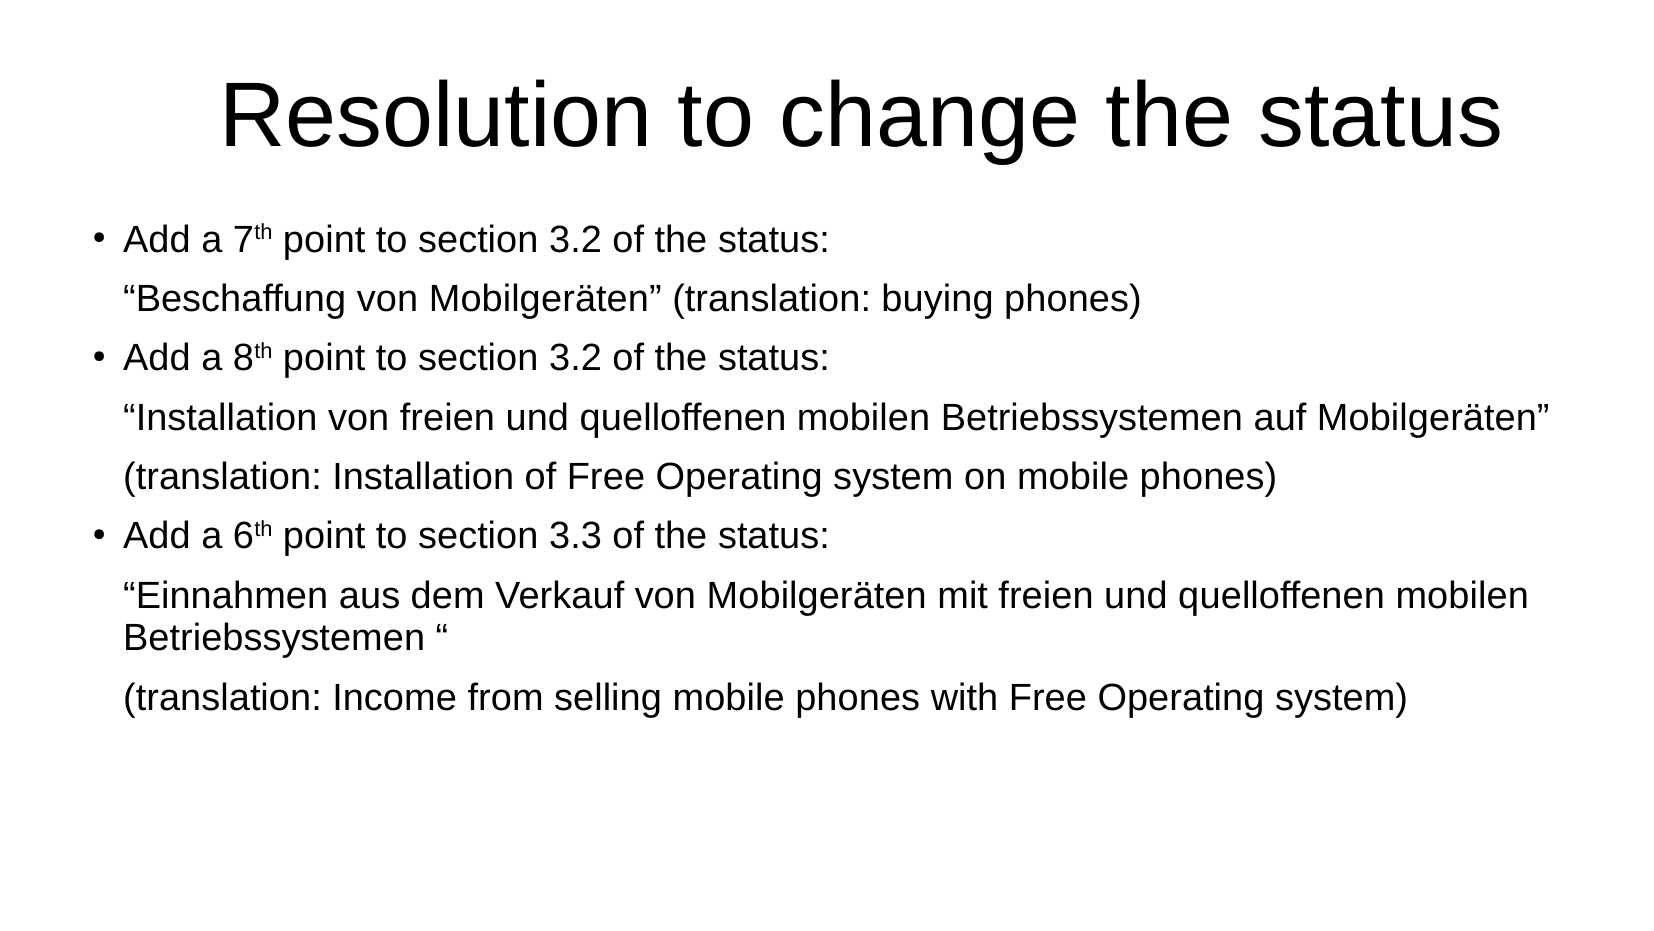

# Resolution to change the status
Add a 7th point to section 3.2 of the status:
“Beschaffung von Mobilgeräten” (translation: buying phones)
Add a 8th point to section 3.2 of the status:
“Installation von freien und quelloffenen mobilen Betriebssystemen auf Mobilgeräten”
(translation: Installation of Free Operating system on mobile phones)
Add a 6th point to section 3.3 of the status:
“Einnahmen aus dem Verkauf von Mobilgeräten mit freien und quelloffenen mobilen Betriebssystemen “
(translation: Income from selling mobile phones with Free Operating system)